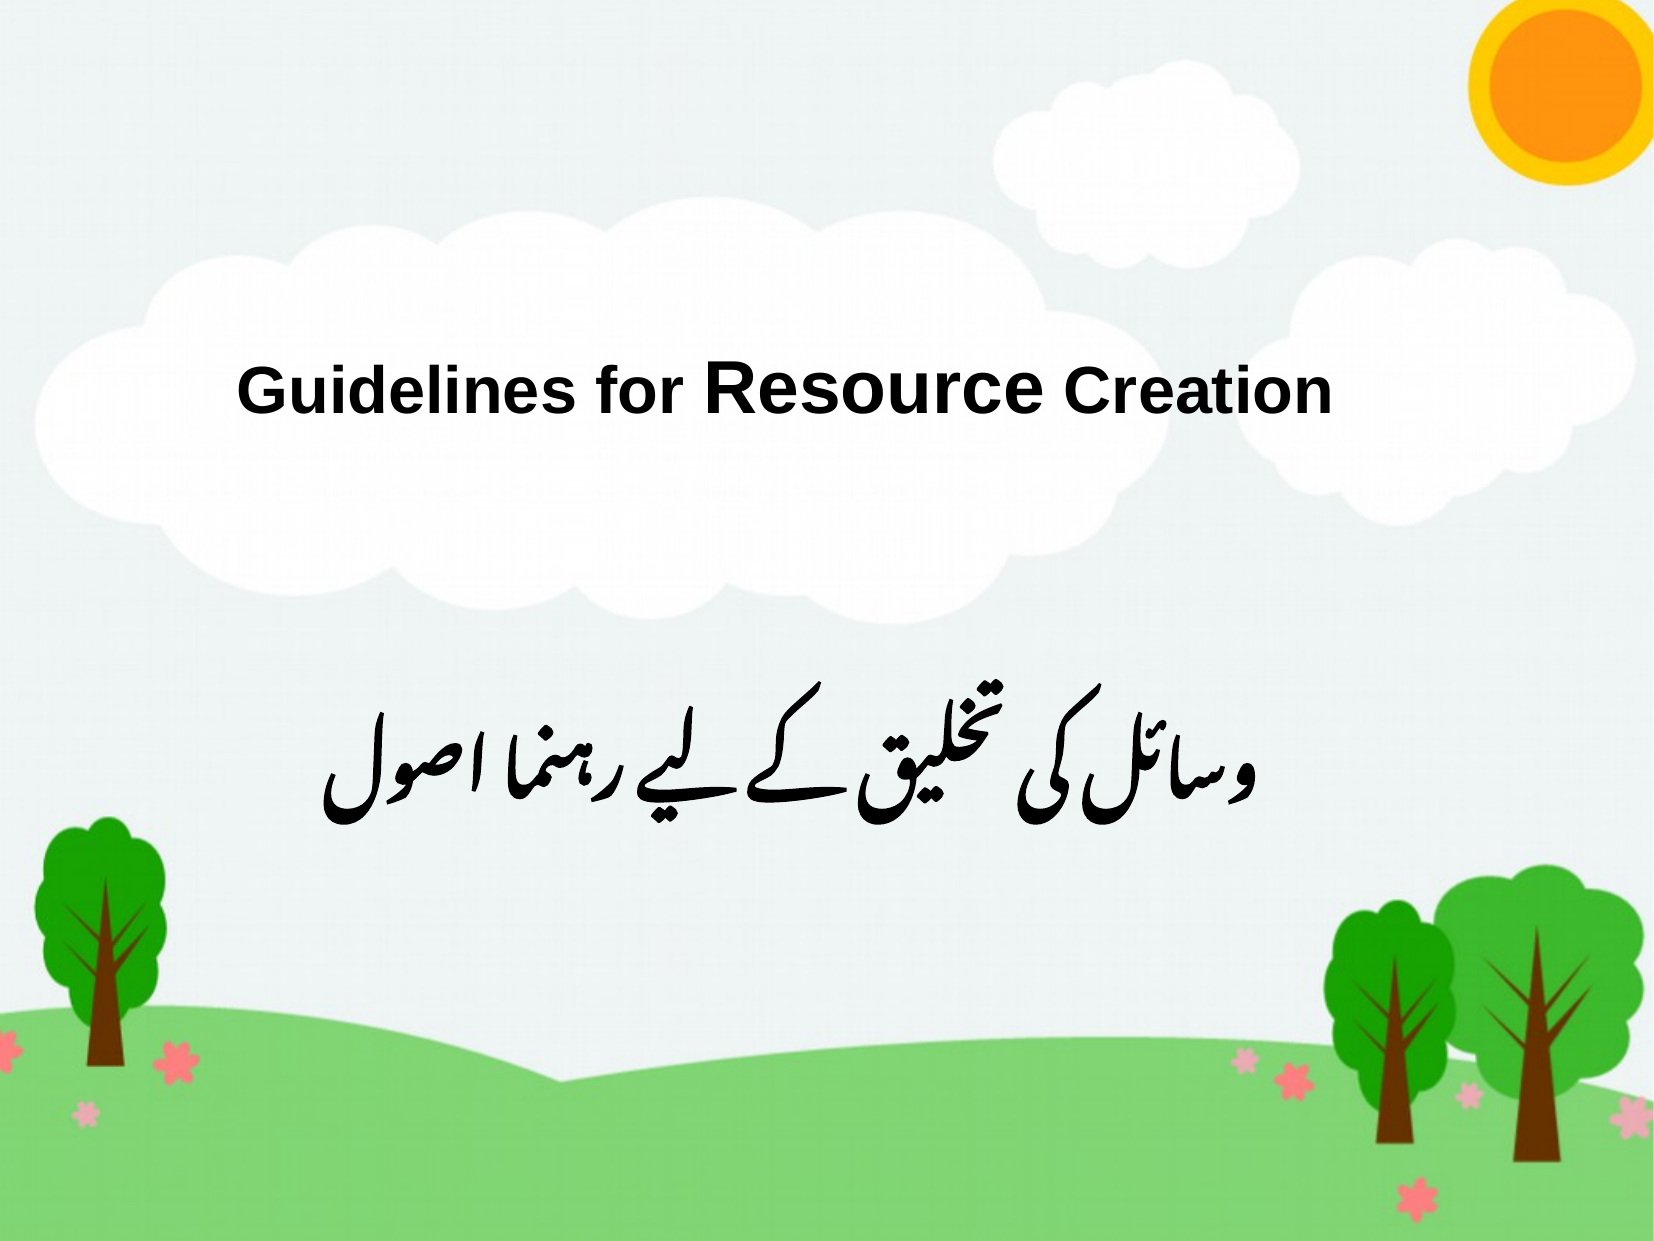

Guidelines for Resource Creation
# وسائل کی تخلیق کے لیے رہنما اصول